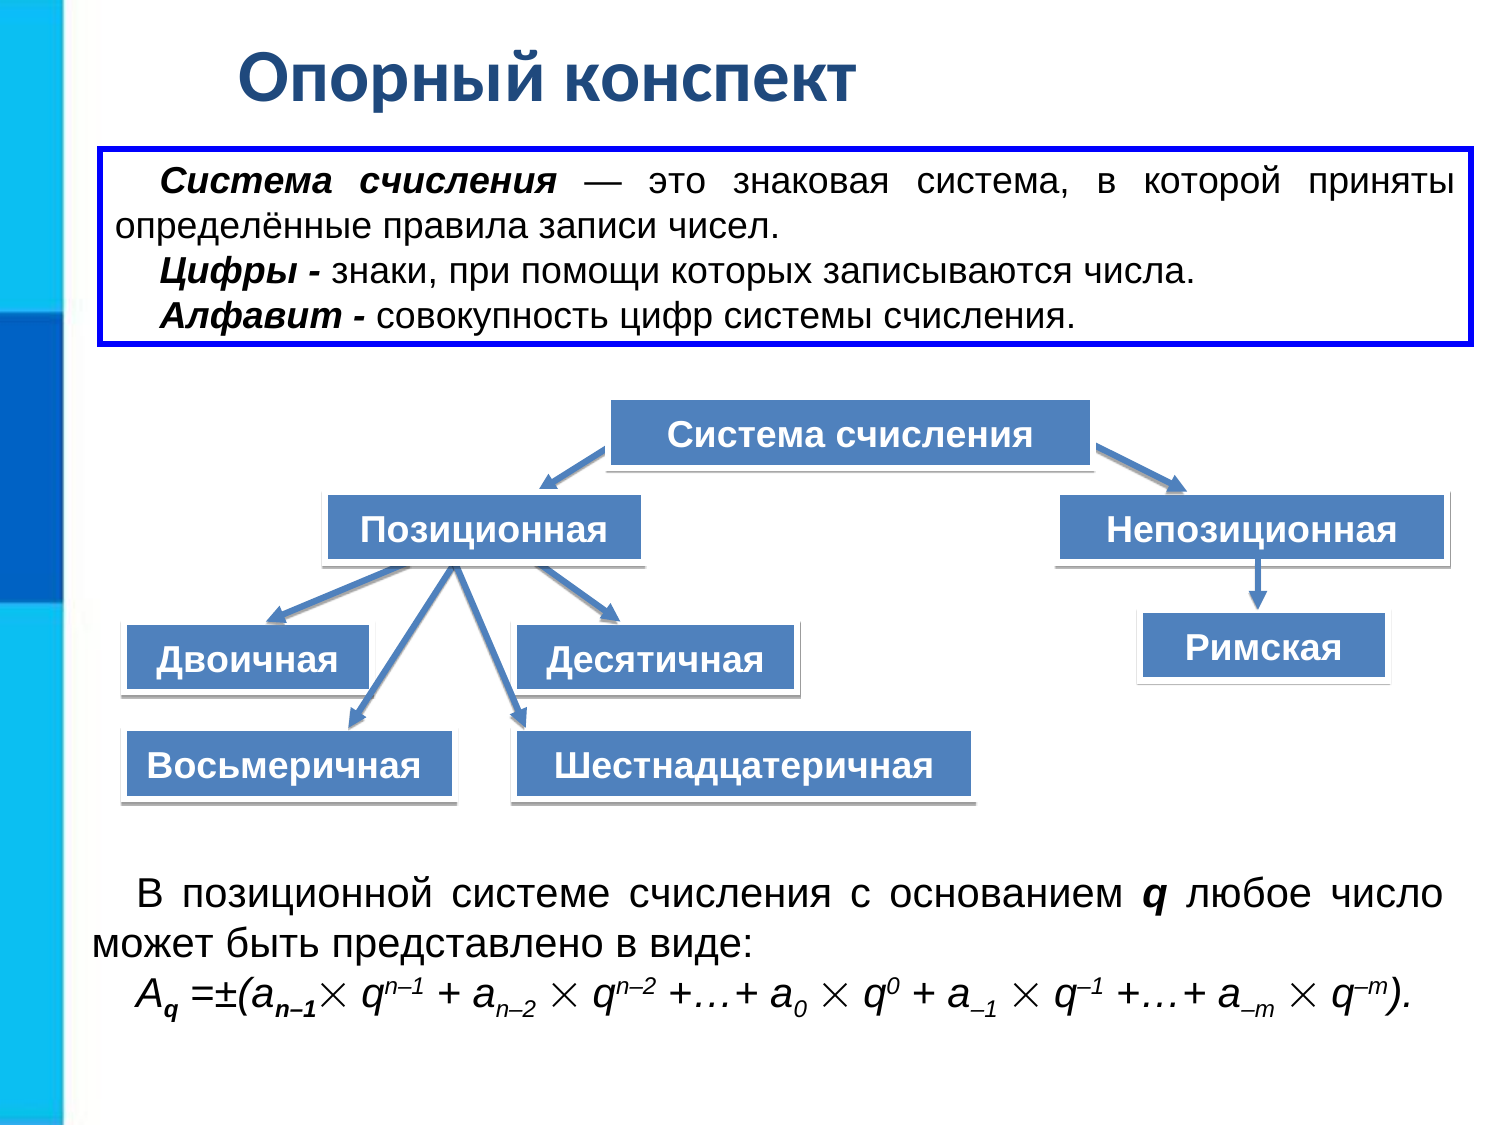

Опорный конспект
Система счисления — это знаковая система, в которой приняты определённые правила записи чисел.
Цифры - знаки, при помощи которых записываются числа.
Алфавит - совокупность цифр системы счисления.
Система счисления
Позиционная
Непозиционная
Римская
Двоичная
Десятичная
Восьмеричная
Шестнадцатеричная
В позиционной системе счисления с основанием q любое число может быть представлено в виде:
Aq =±(an–1 qn–1 + an–2  qn–2 +…+ a0  q0 + a–1  q–1 +…+ a–m  q–m).